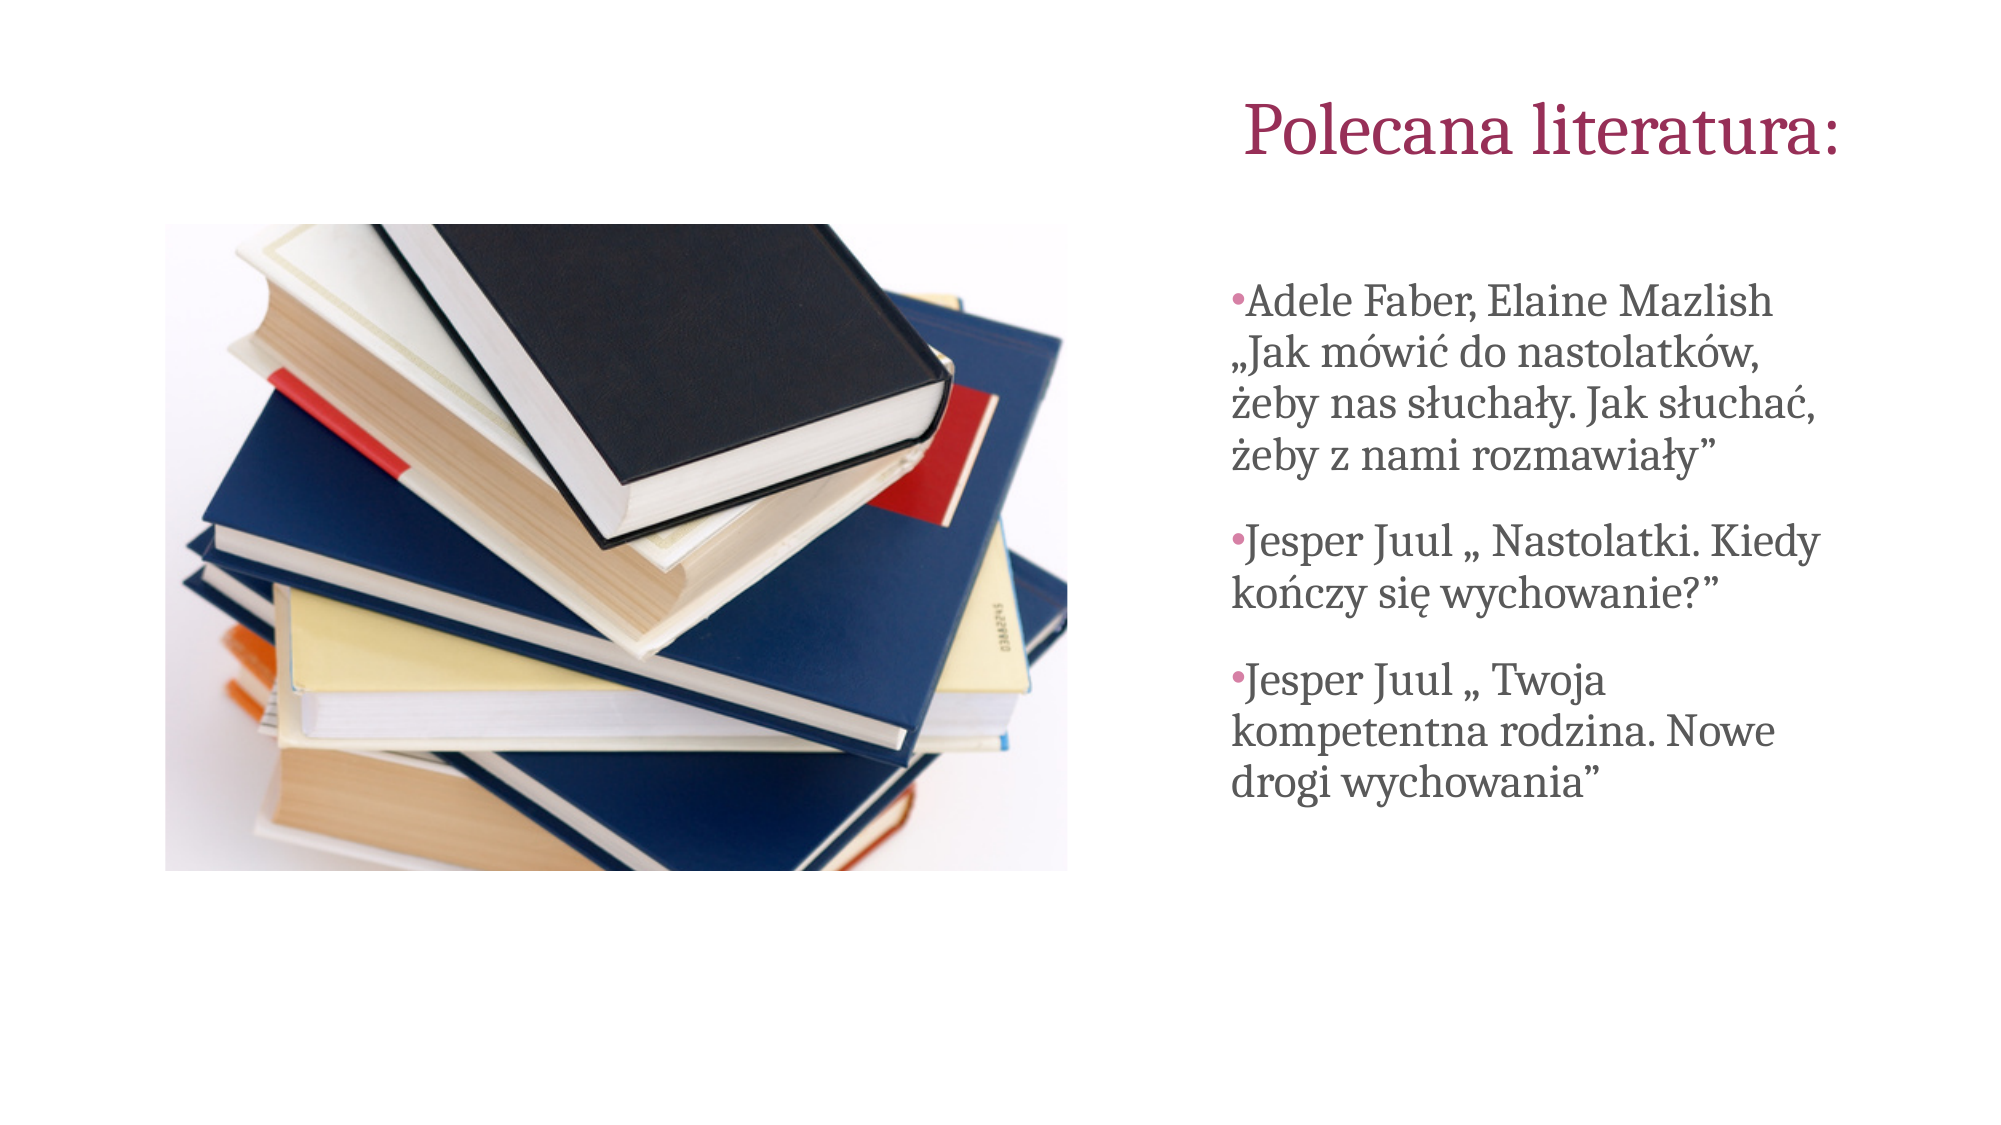

# Polecana literatura:
Adele Faber, Elaine Mazlish „Jak mówić do nastolatków, żeby nas słuchały. Jak słuchać, żeby z nami rozmawiały”
Jesper Juul „ Nastolatki. Kiedy kończy się wychowanie?”
Jesper Juul „ Twoja kompetentna rodzina. Nowe drogi wychowania”